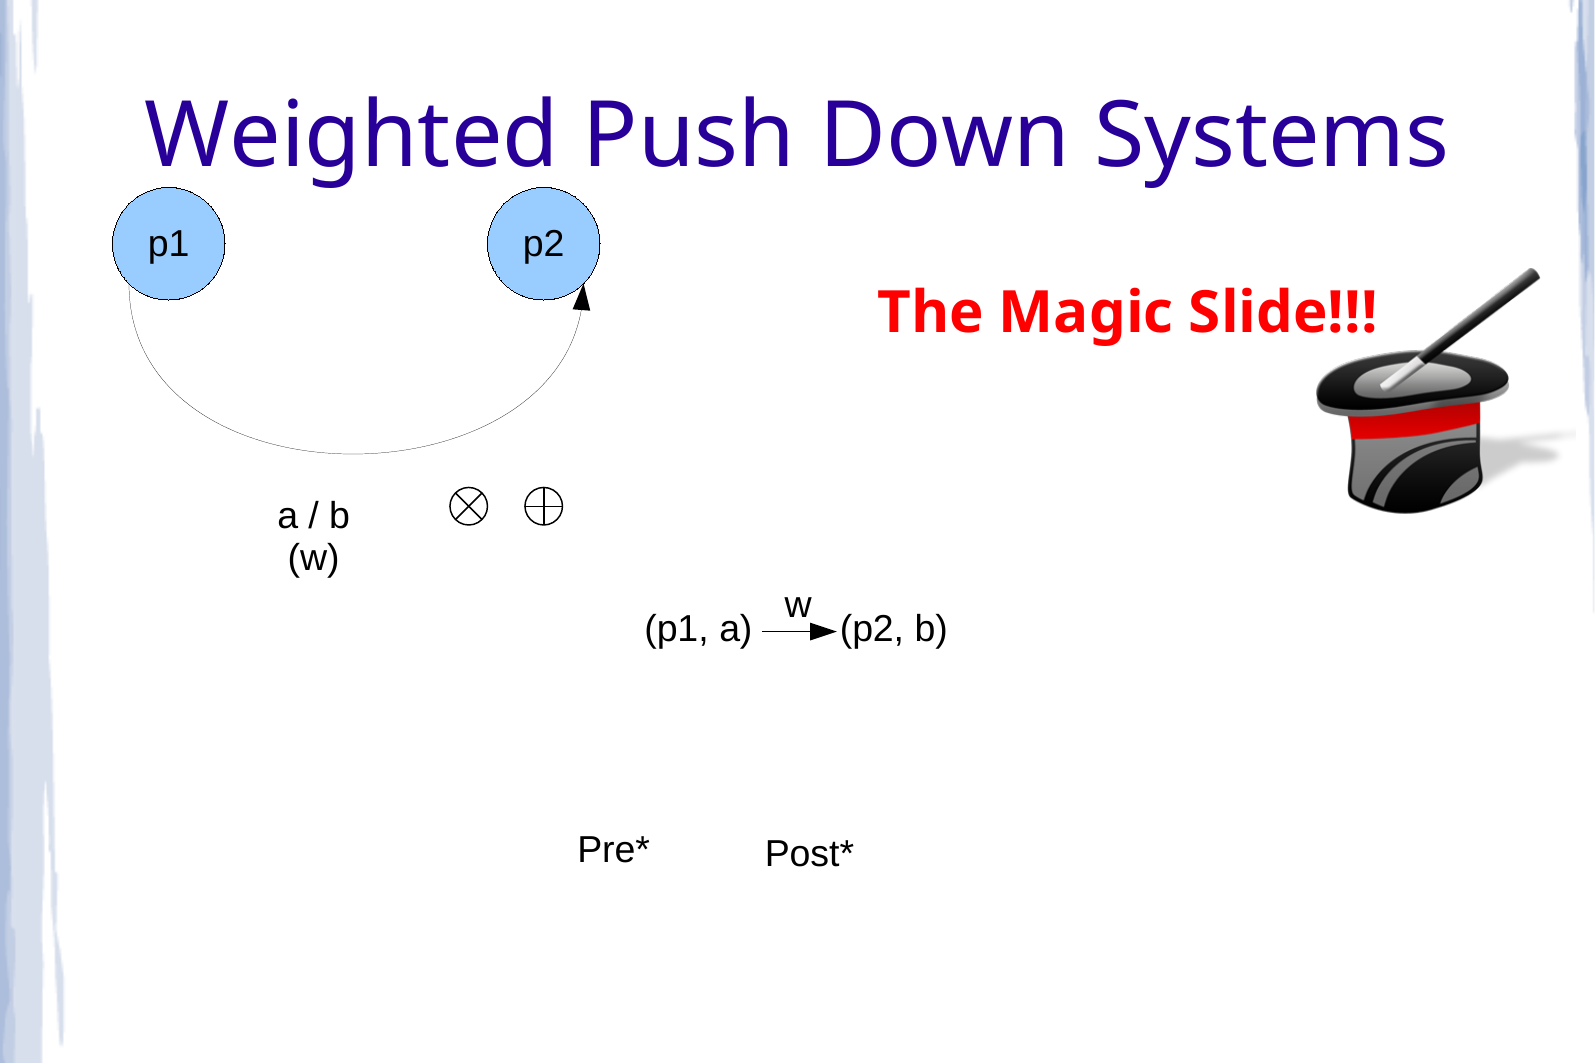

# Weighted Push Down Systems
p1
p2
The Magic Slide!!!
a / b
 (w)
w
(p1, a)
(p2, b)
Pre*
Post*